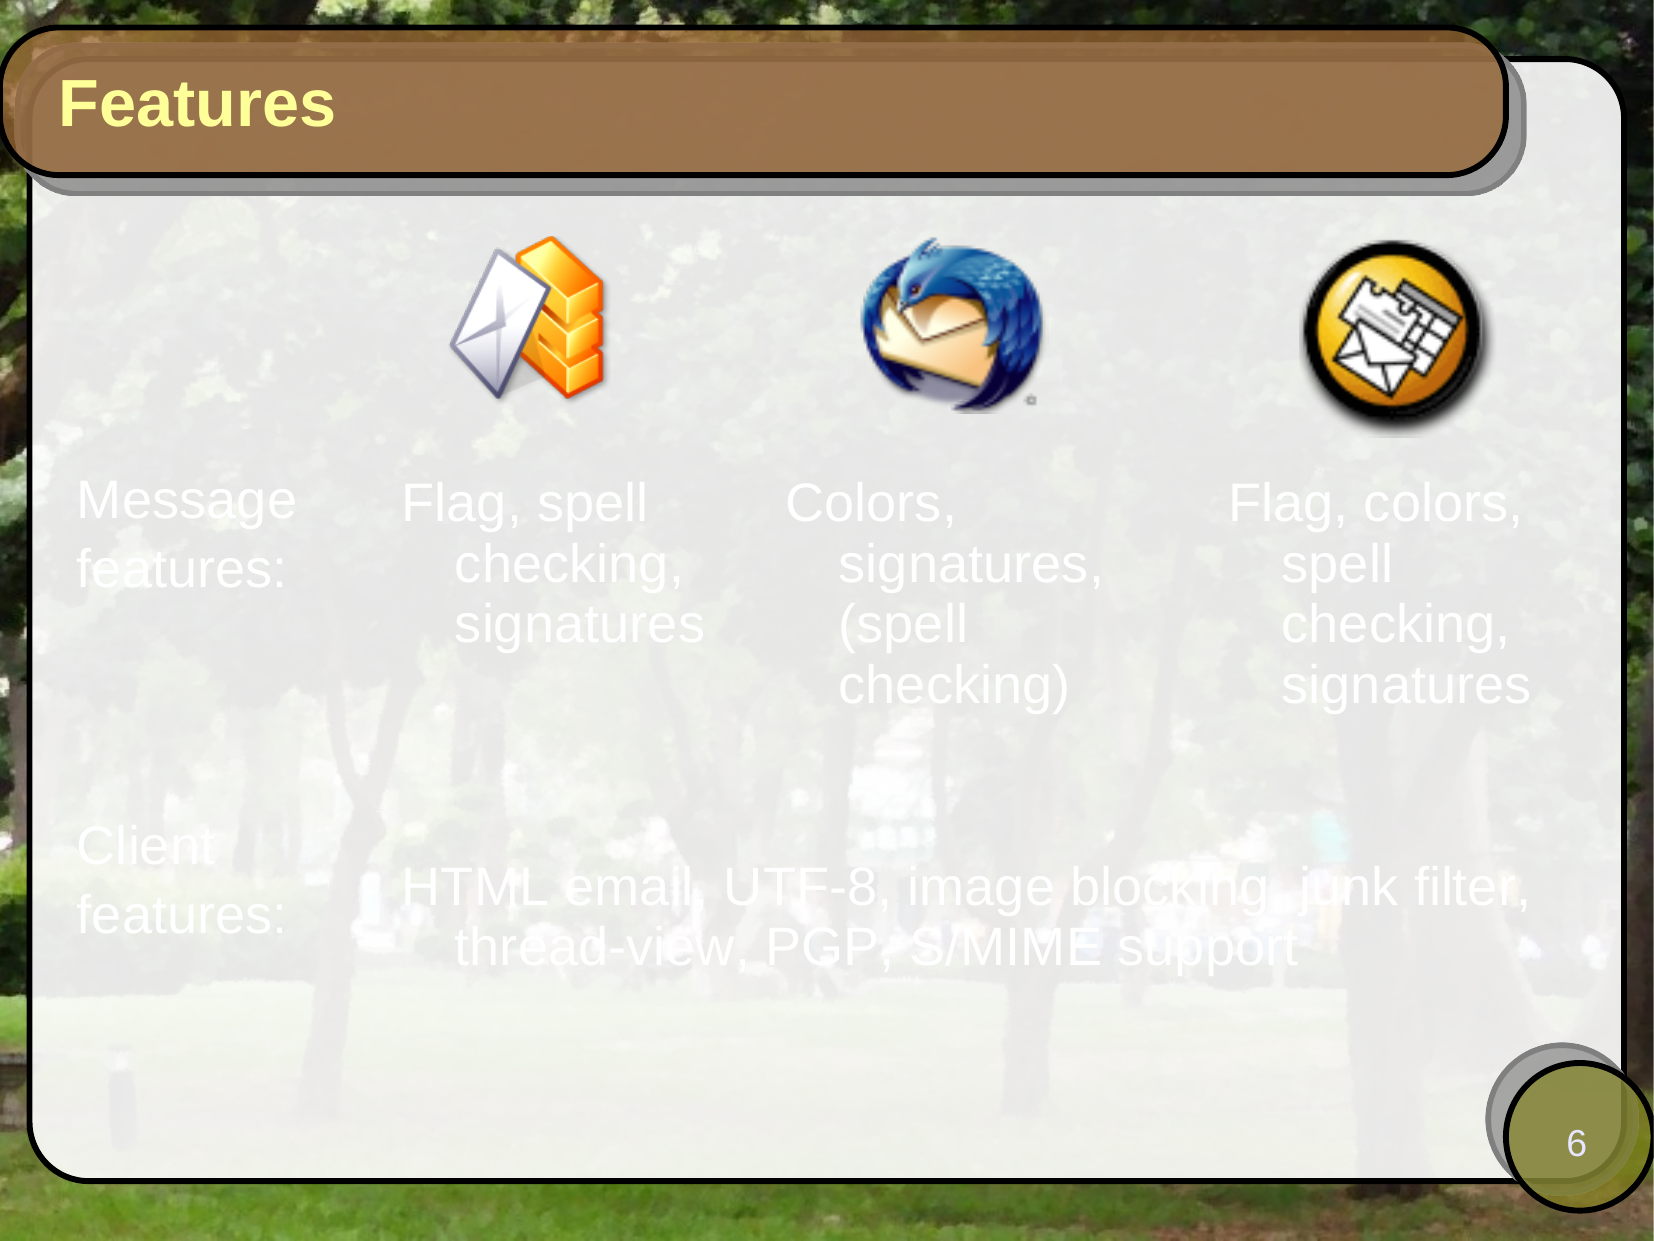

# Features
Message
features:
Client
features:
Flag, spell checking, signatures
Colors, signatures, (spell checking)
Flag, colors, spell checking, signatures
HTML email, UTF-8, image blocking, junk filter, thread-view, PGP, S/MIME support
6